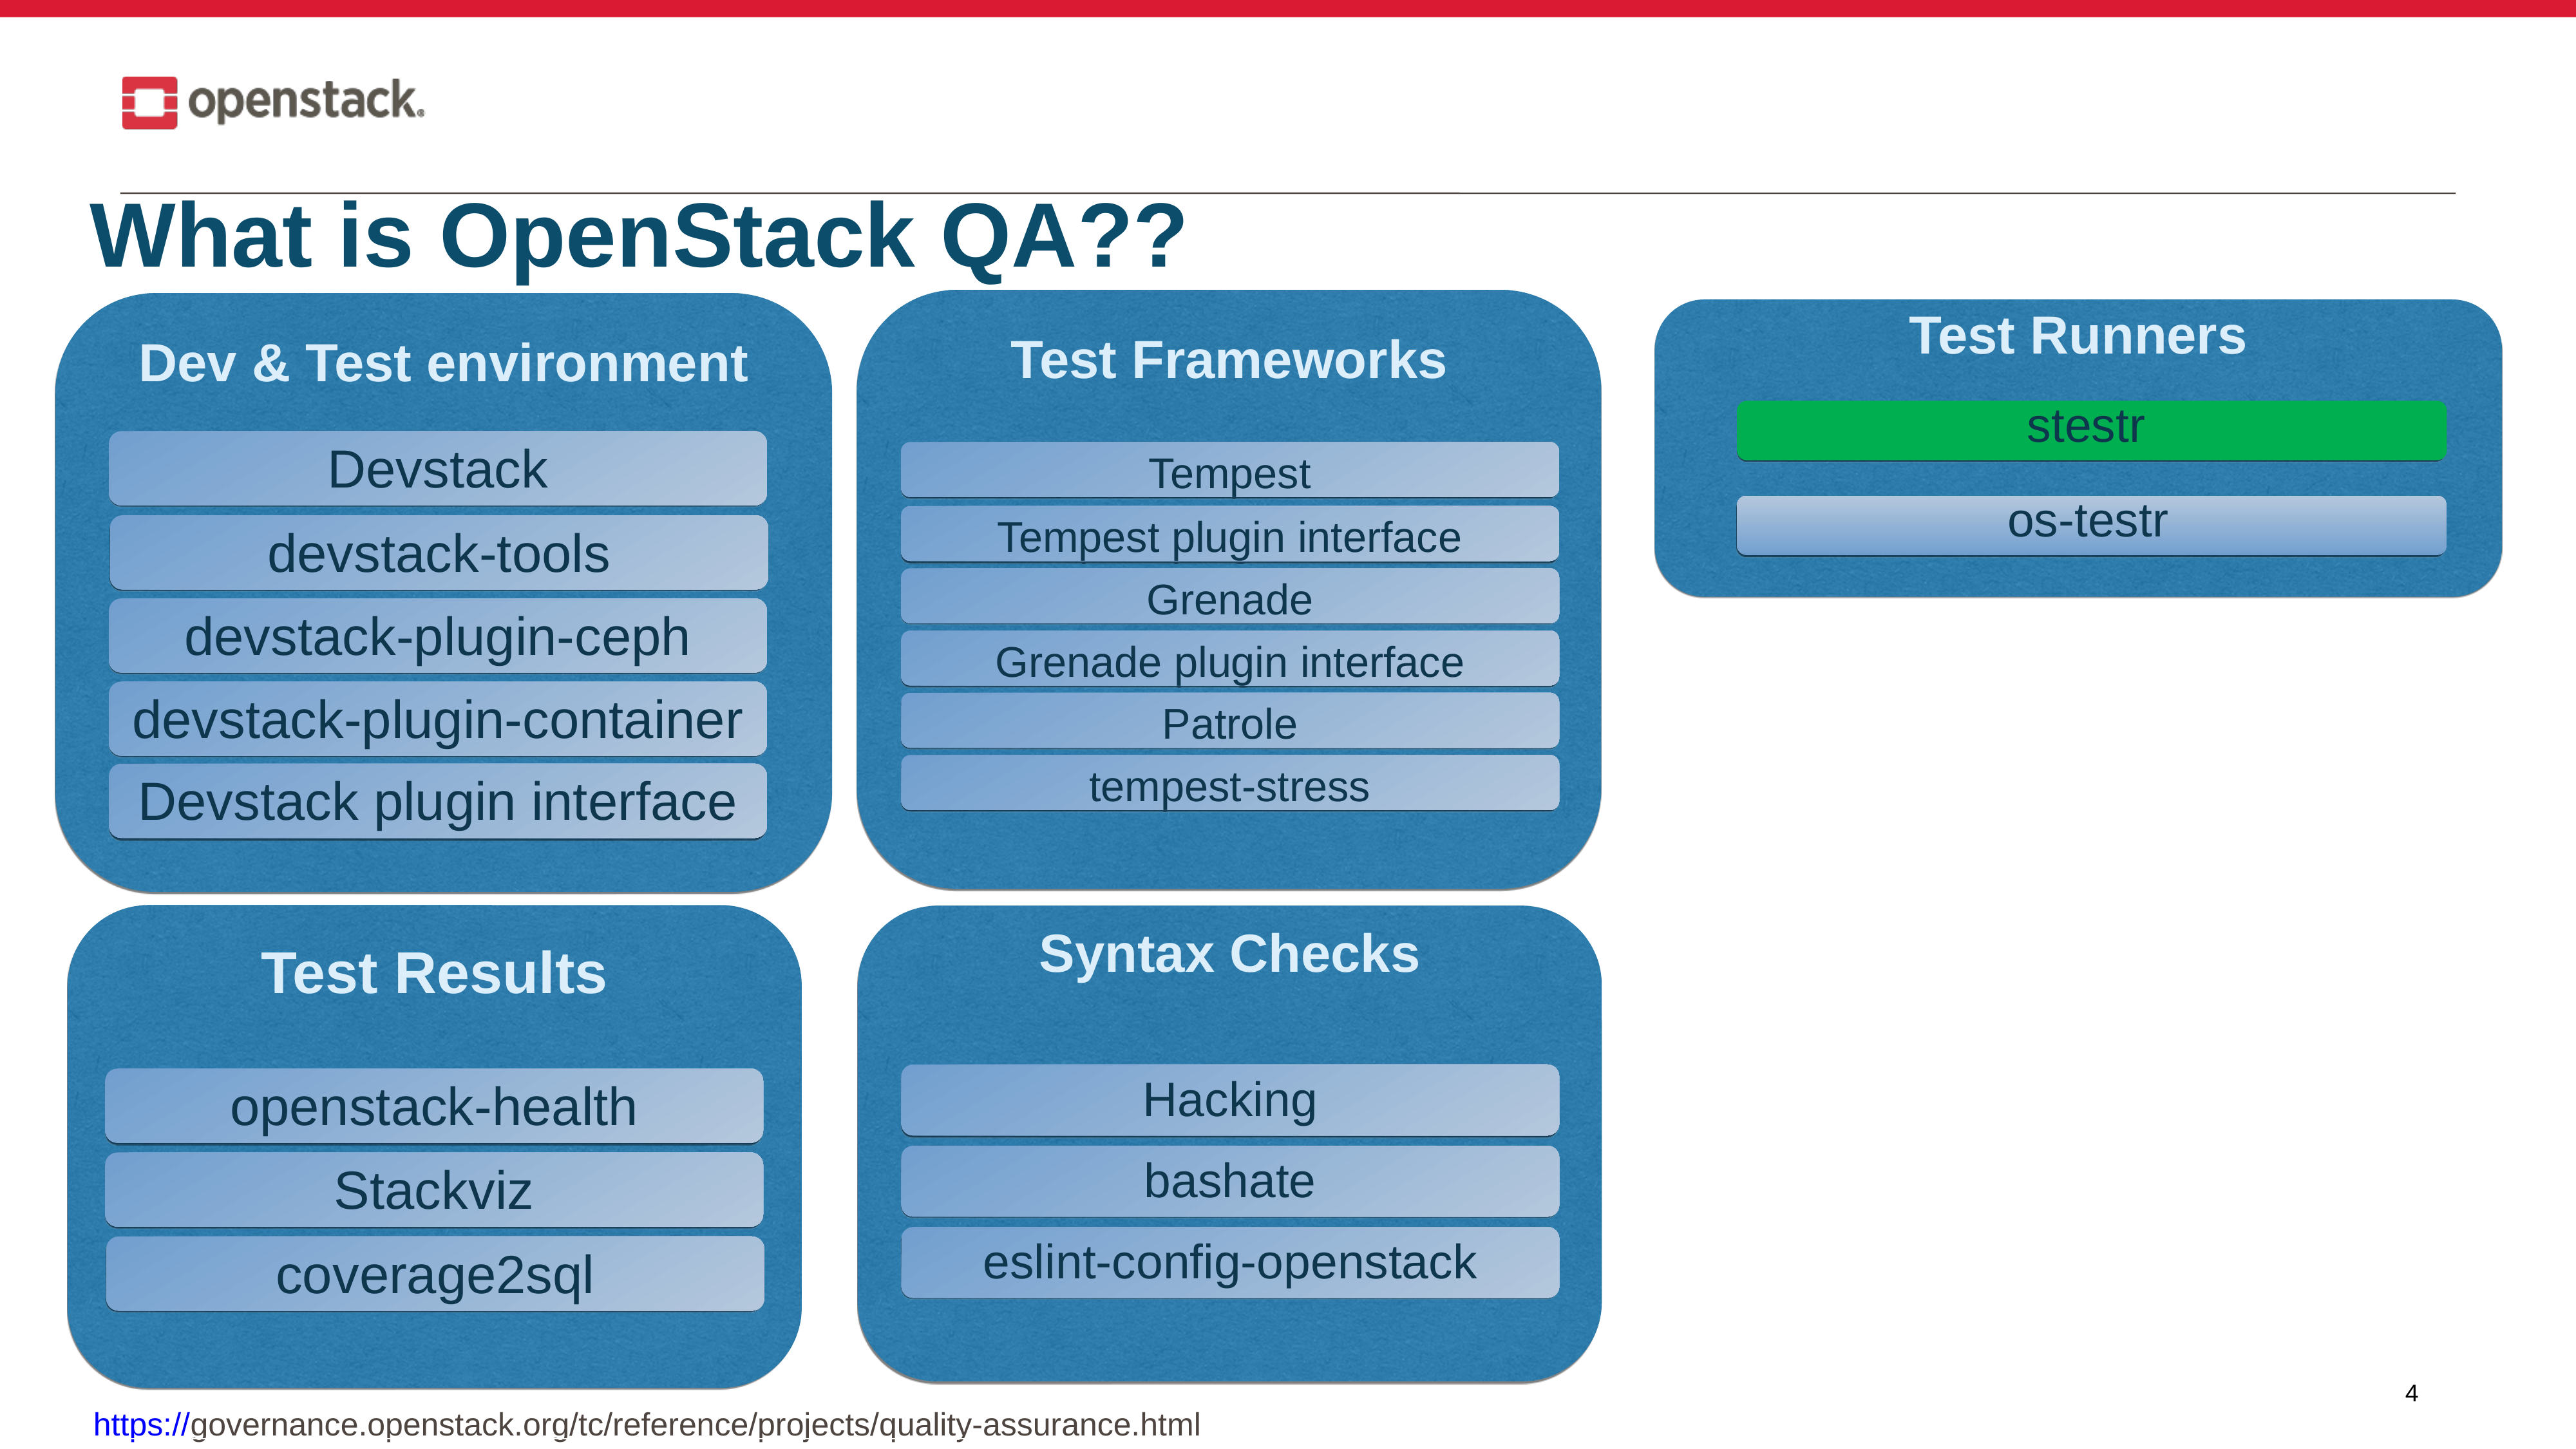

What is OpenStack QA??
Test Frameworks
Tempest
Tempest plugin interface
Grenade
Grenade plugin interface
Patrole
tempest-stress
Dev & Test environment
Devstack
devstack-tools
devstack-plugin-ceph
devstack-plugin-container
Devstack plugin interface
Test Runners
stestr
os-testr
Test Results
Syntax Checks
Hacking
bashate
eslint-config-openstack
openstack-health
Stackviz
coverage2sql
https://governance.openstack.org/tc/reference/projects/quality-assurance.html